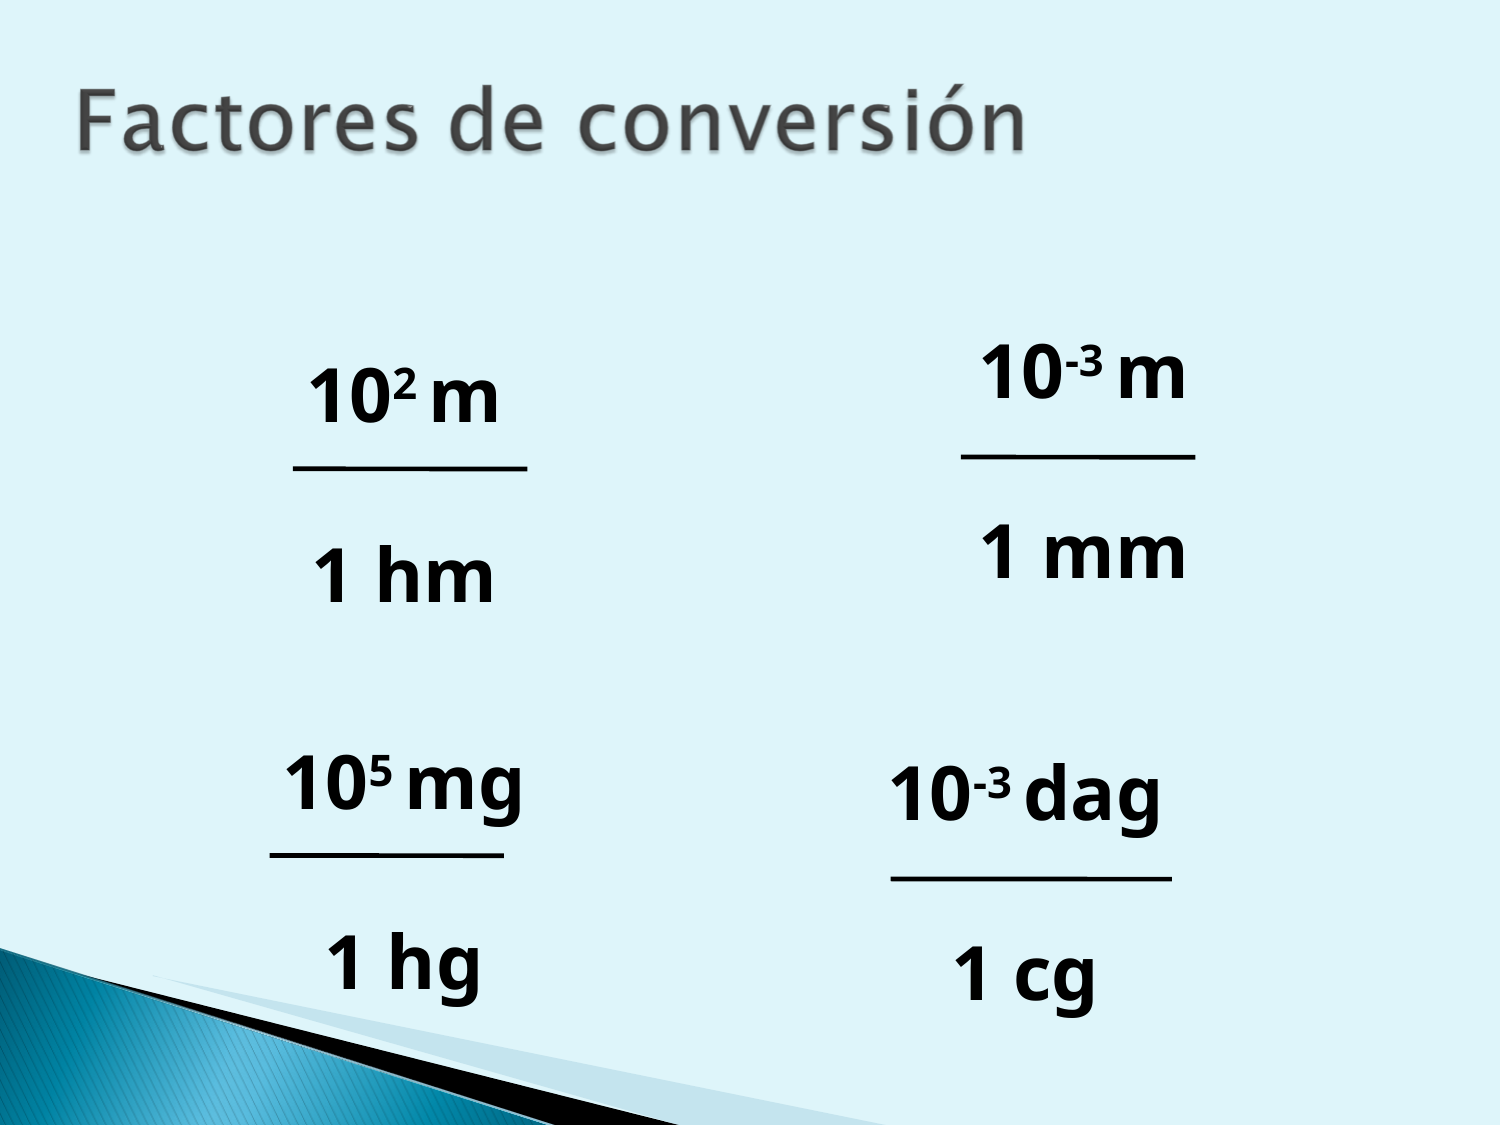

10-3 m
1 mm
102 m
1 hm
105 mg
1 hg
10-3 dag
1 cg